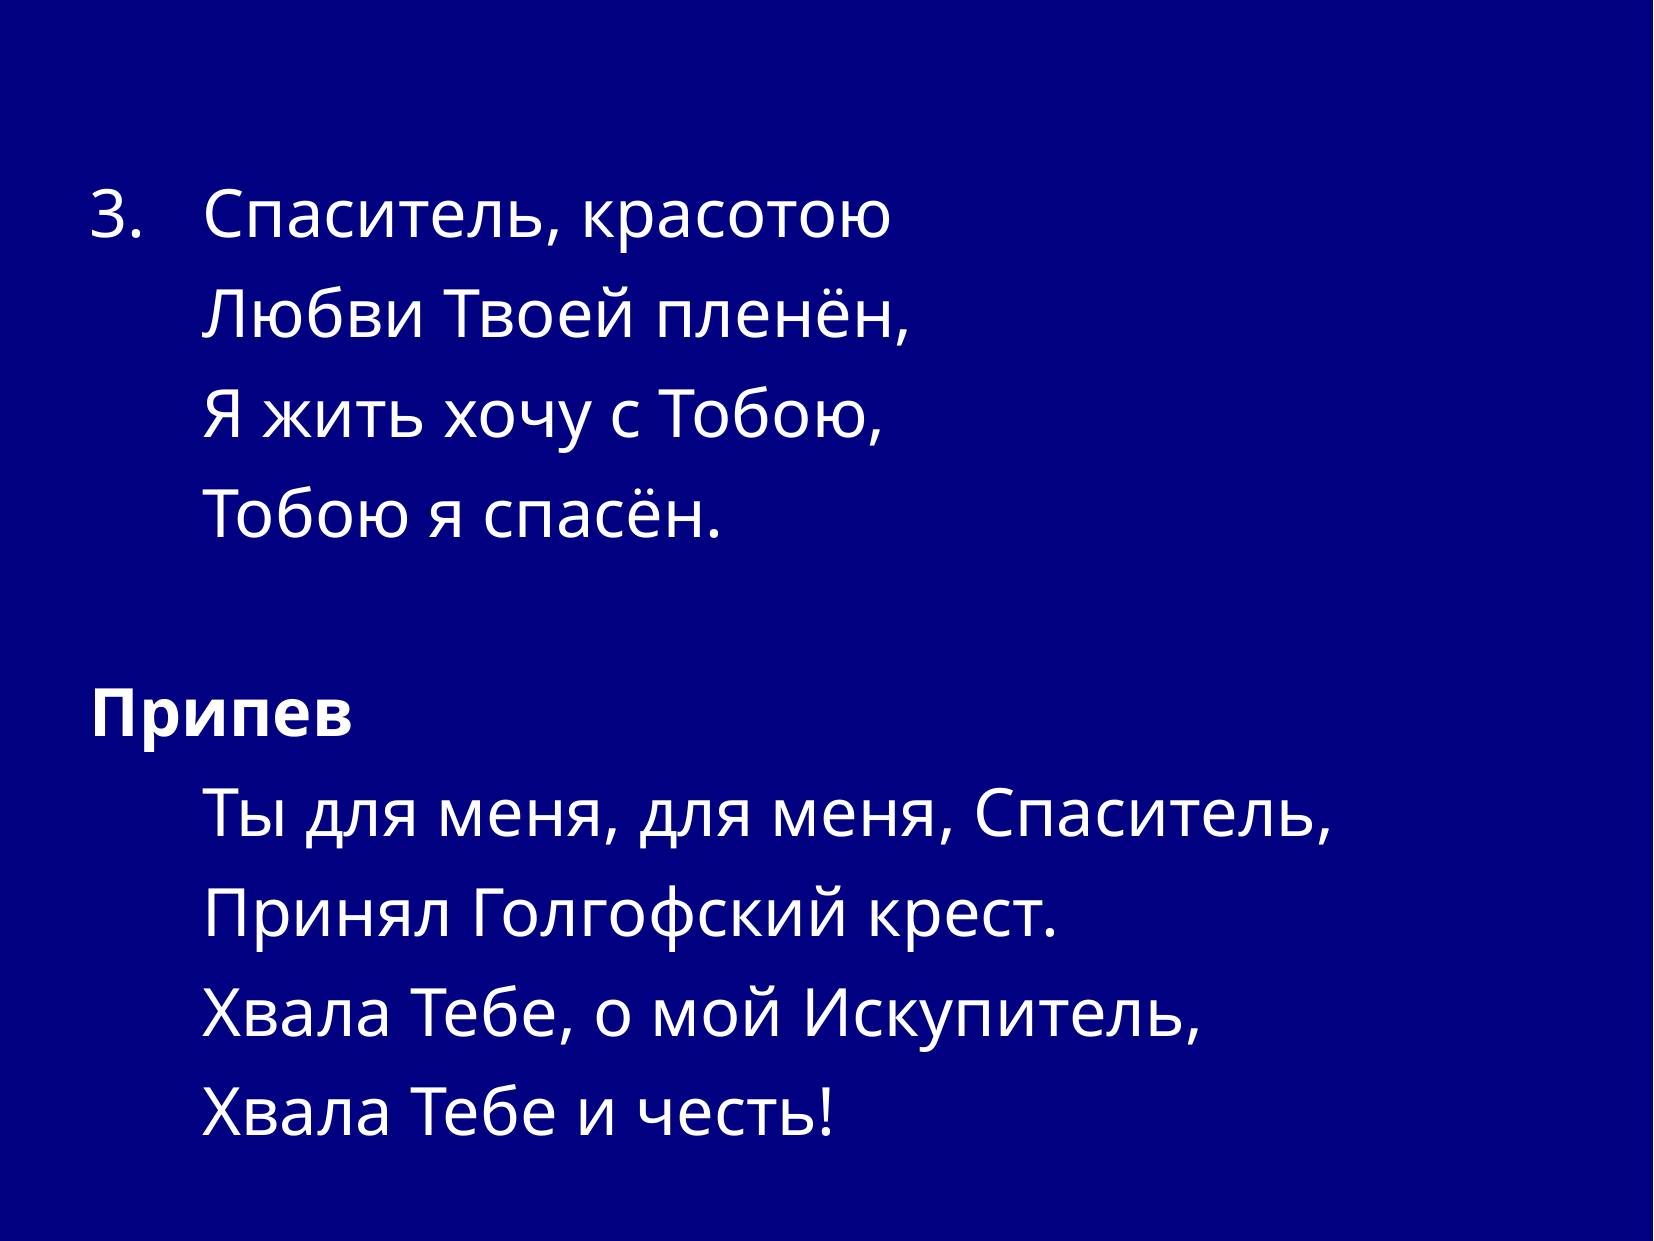

3.	Спаситель, красотою
	Любви Твоей пленён,
	Я жить хочу с Тобою,
	Тобою я спасён.
Припев
	Ты для меня, для меня, Спаситель,
	Принял Голгофский крест.
	Хвала Тебе, о мой Искупитель,
	Хвала Тебе и честь!